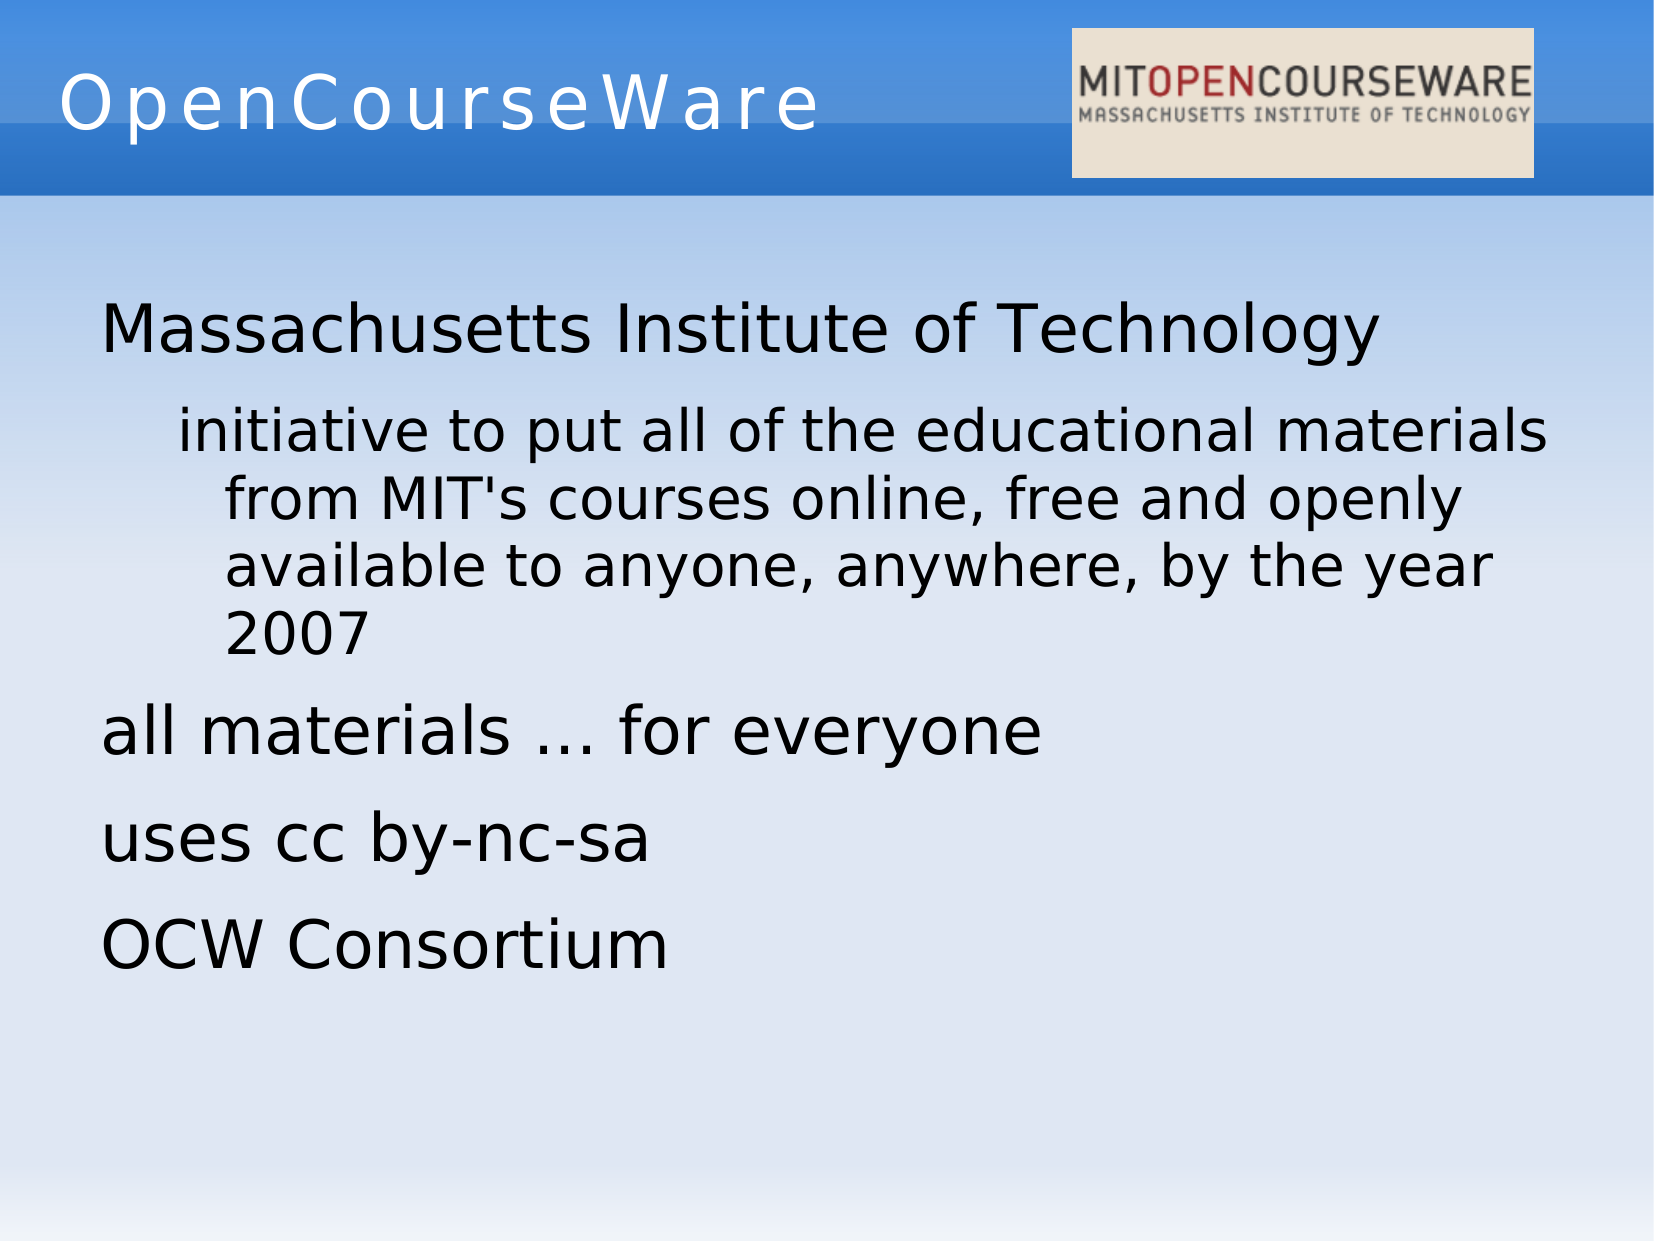

# OpenCourseWare
Massachusetts Institute of Technology
initiative to put all of the educational materials from MIT's courses online, free and openly available to anyone, anywhere, by the year 2007
all materials ... for everyone
uses cc by-nc-sa
OCW Consortium